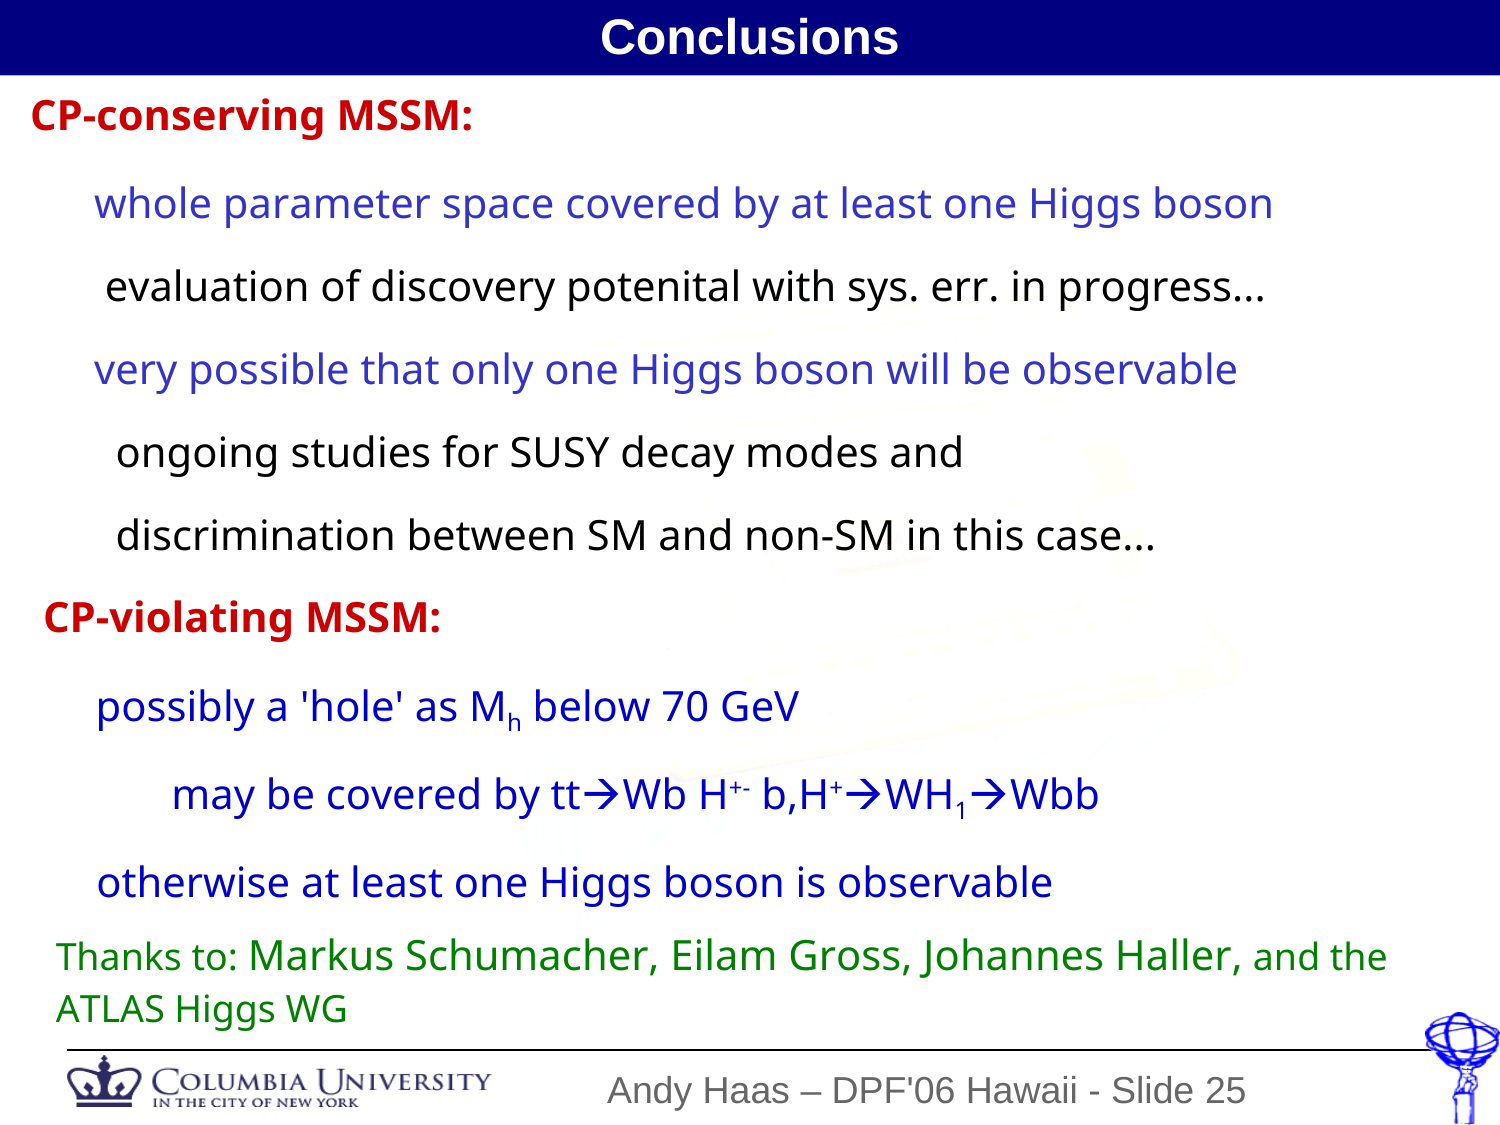

# Conclusions
 CP-conserving MSSM:
 whole parameter space covered by at least one Higgs boson
 evaluation of discovery potenital with sys. err. in progress...
 very possible that only one Higgs boson will be observable
 ongoing studies for SUSY decay modes and
 discrimination between SM and non-SM in this case...
 CP-violating MSSM:
 possibly a 'hole' as Mh below 70 GeV
 may be covered by ttWb H+- b,H+WH1Wbb
 otherwise at least one Higgs boson is observable
Thanks to: Markus Schumacher, Eilam Gross, Johannes Haller, and the ATLAS Higgs WG